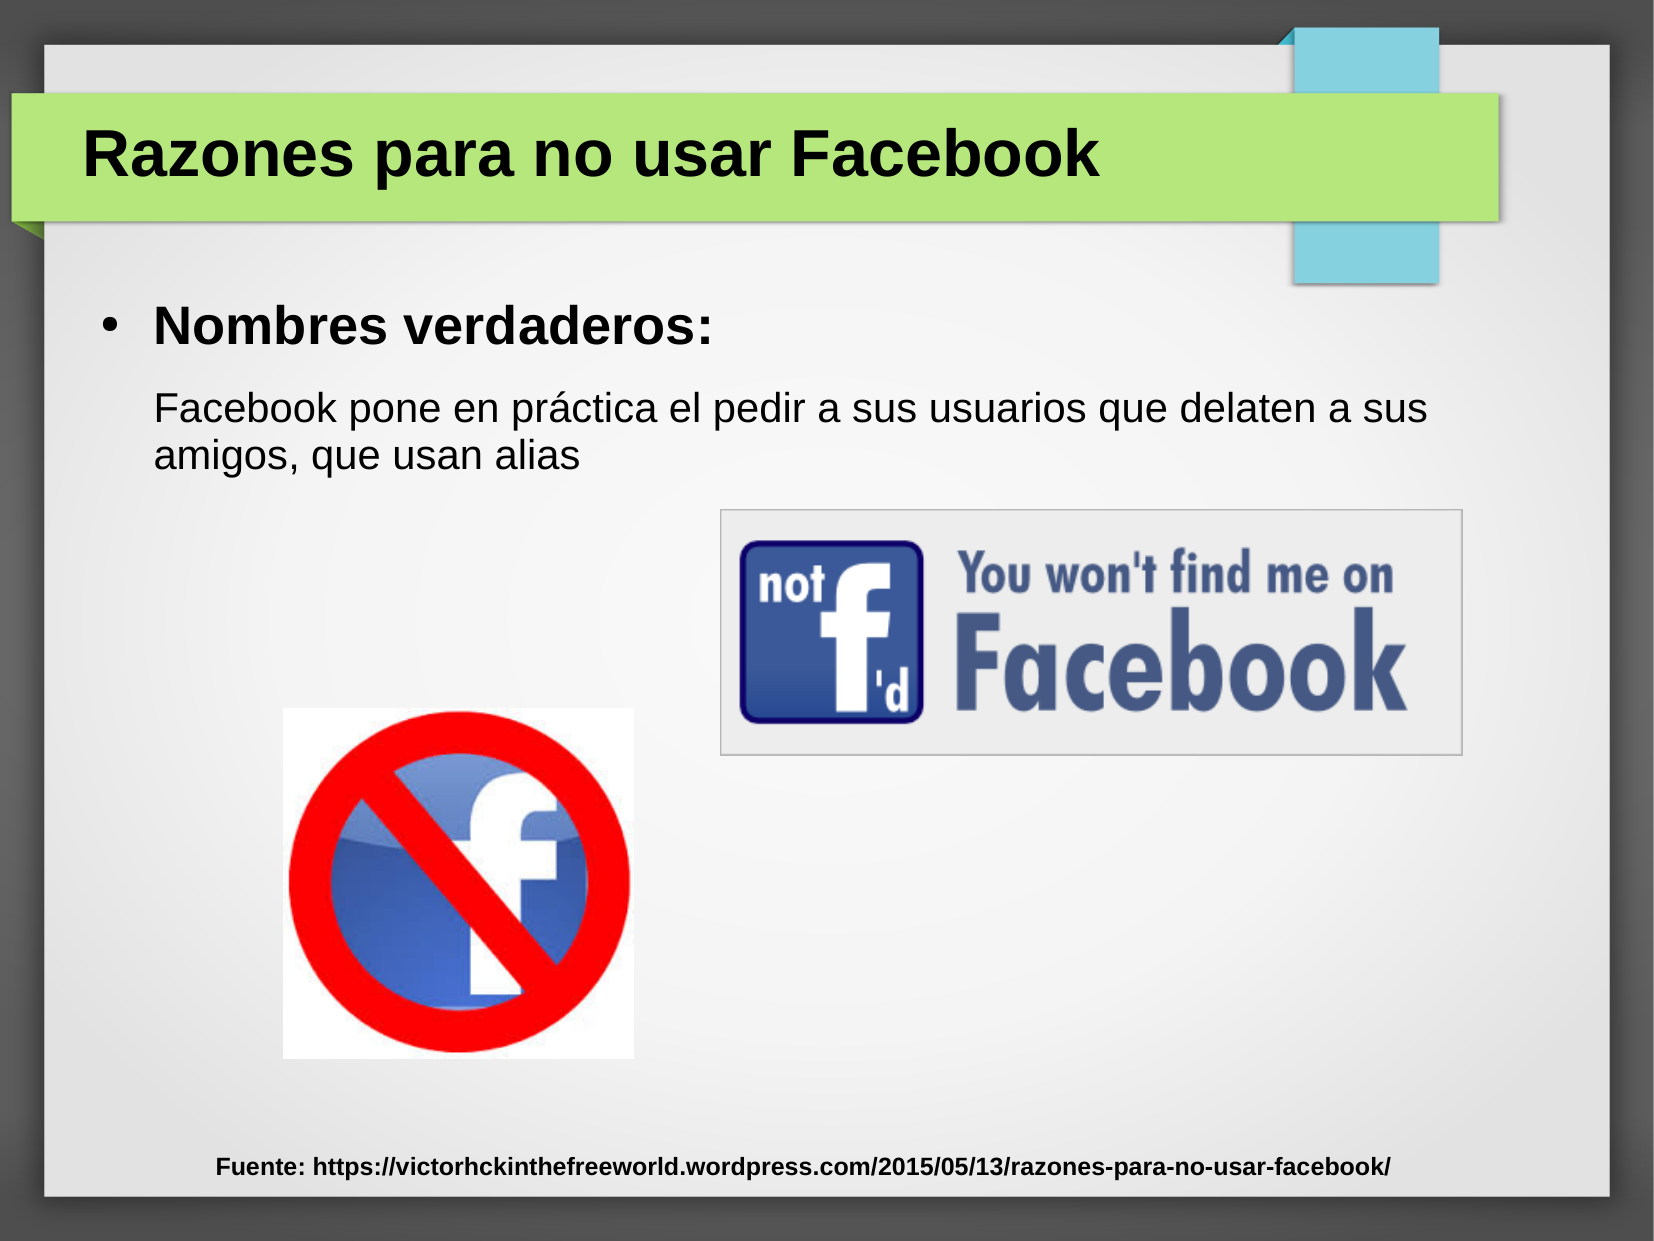

# Razones para no usar Facebook
Nombres verdaderos:
Facebook pone en práctica el pedir a sus usuarios que delaten a sus amigos, que usan alias
Fuente: https://victorhckinthefreeworld.wordpress.com/2015/05/13/razones-para-no-usar-facebook/